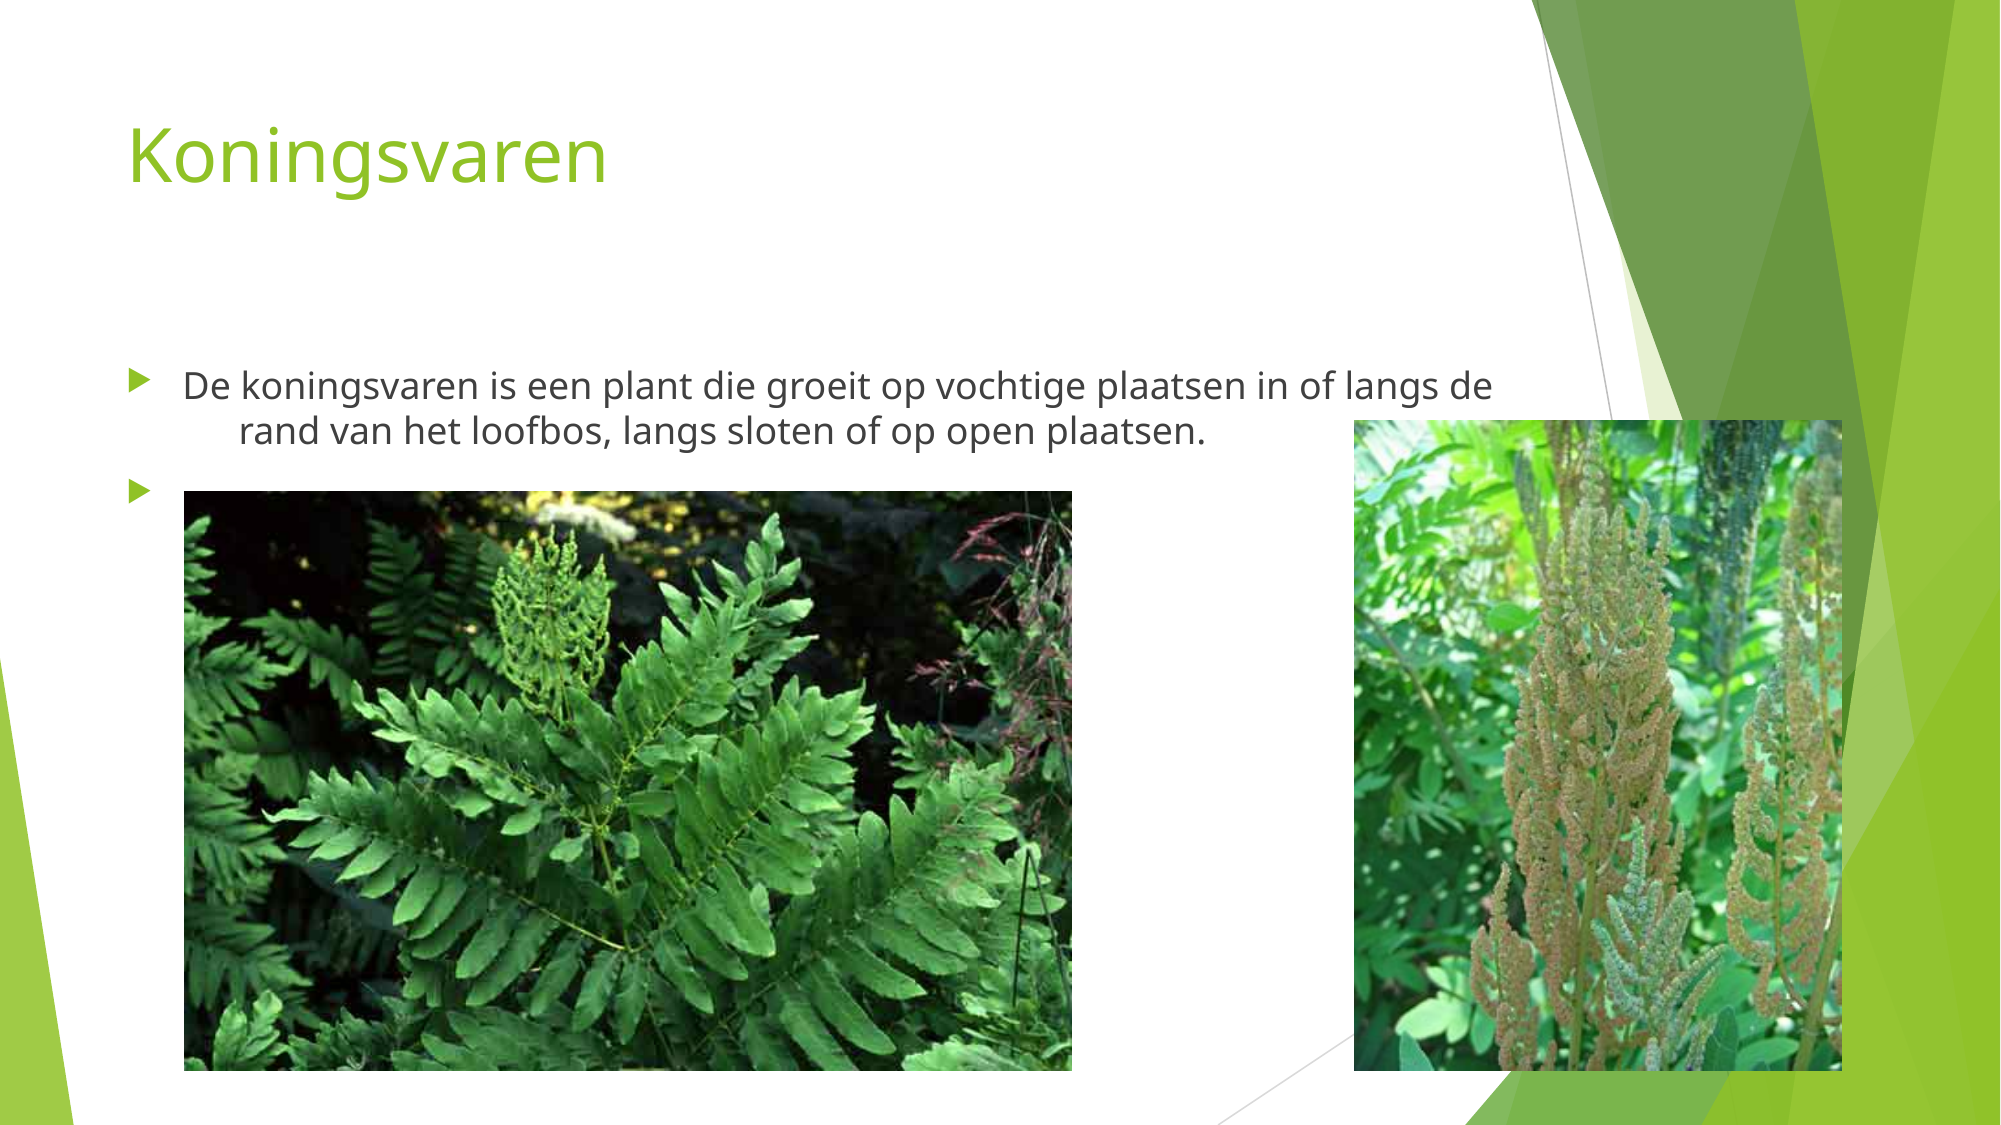

# Koningsvaren
De koningsvaren is een plant die groeit op vochtige plaatsen in of langs de rand van het loofbos, langs sloten of op open plaatsen.